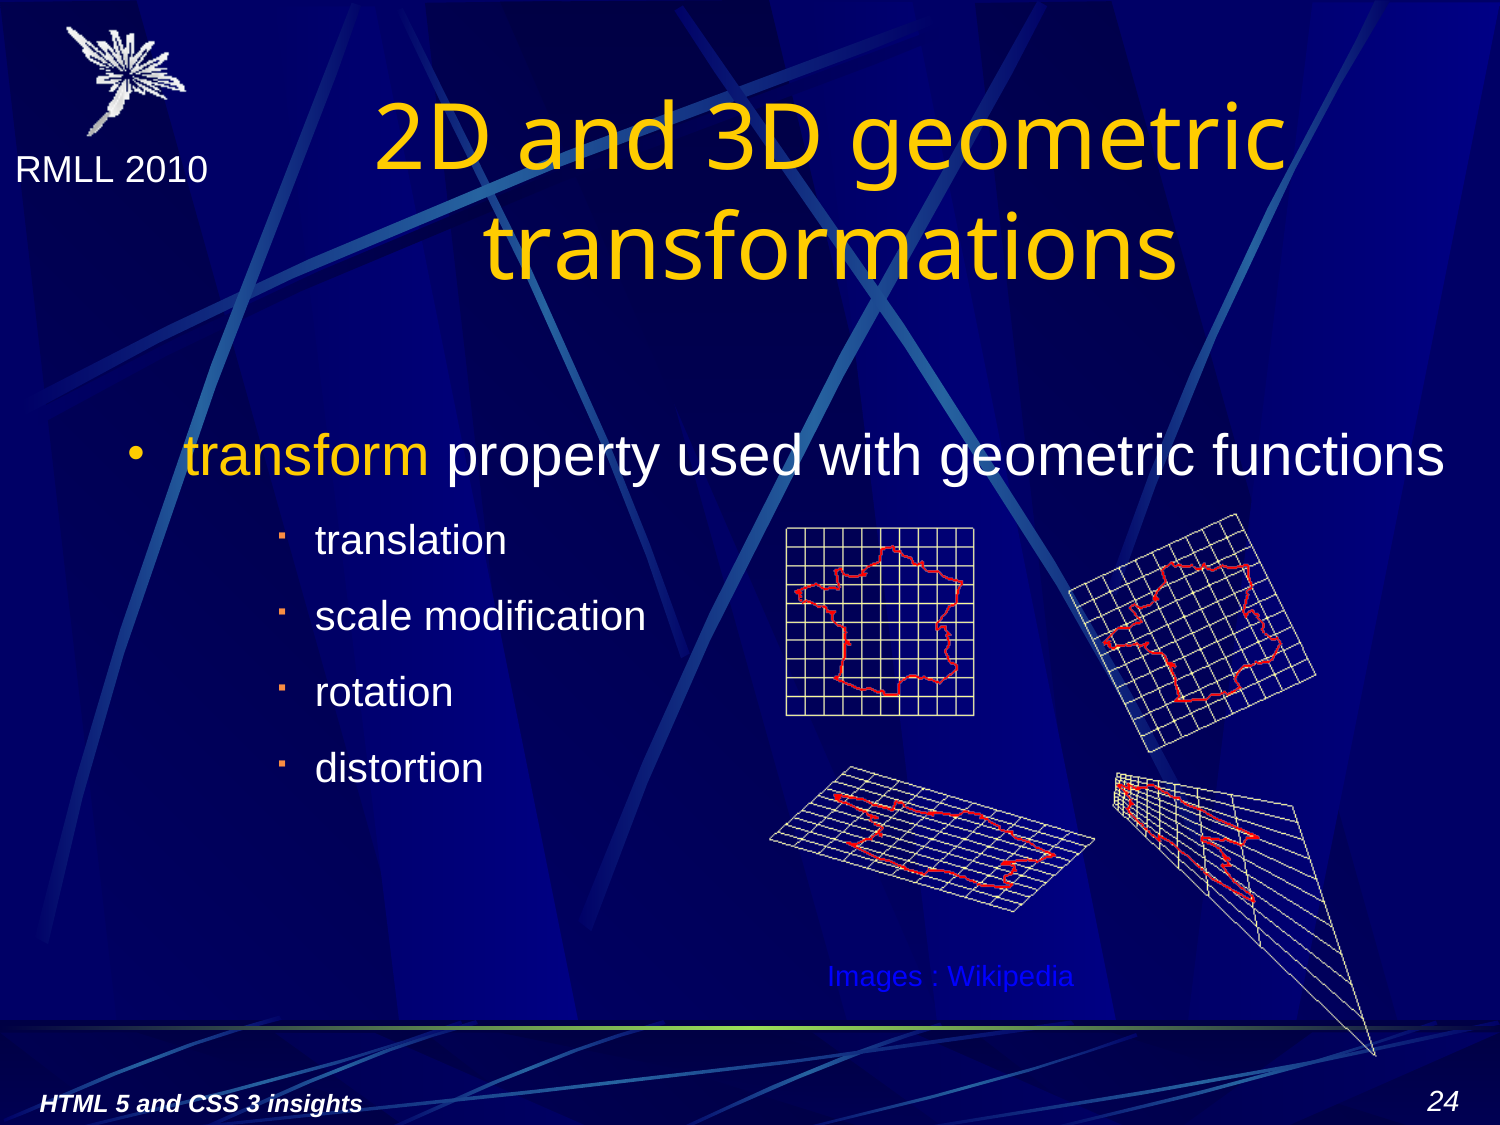

# 2D and 3D geometric transformations
transform property used with geometric functions
translation
scale modification
rotation
distortion
Images : Wikipedia